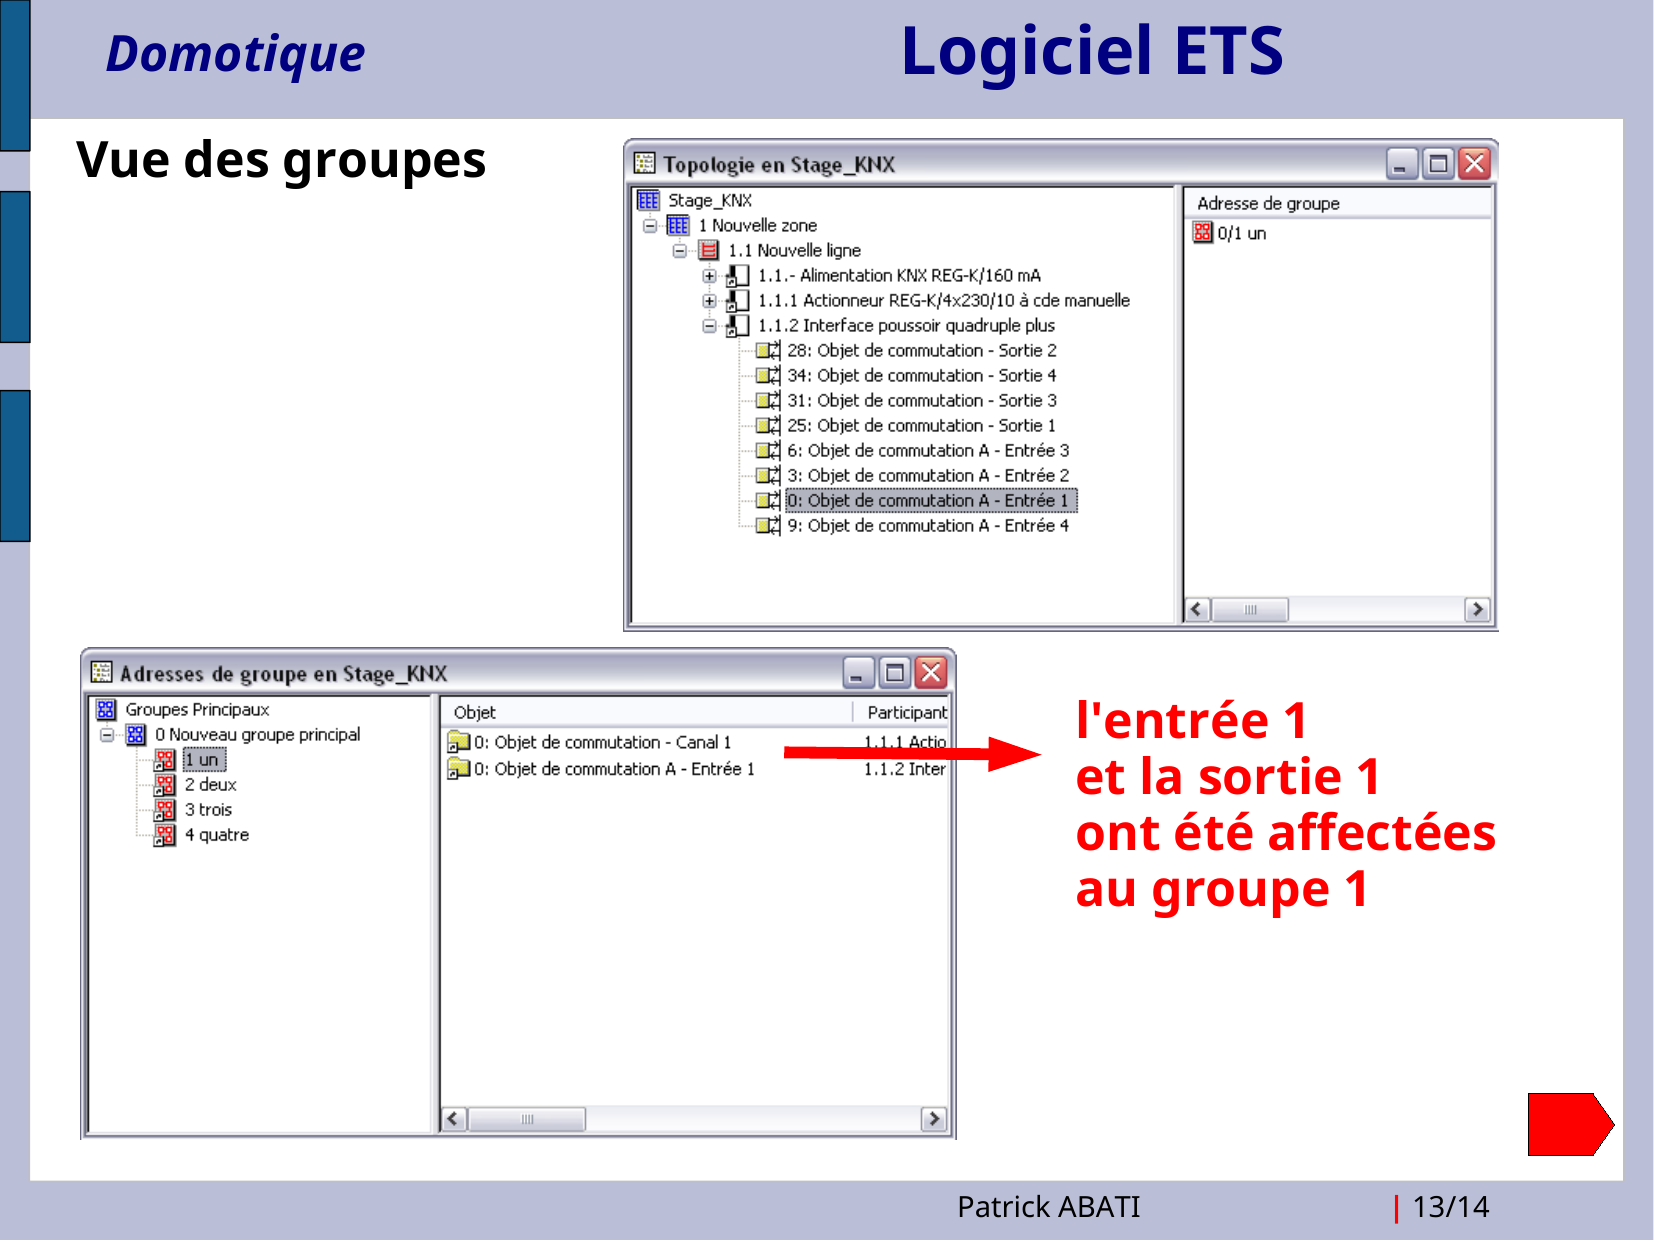

Vue des groupes
l'entrée 1
et la sortie 1
ont été affectées
au groupe 1